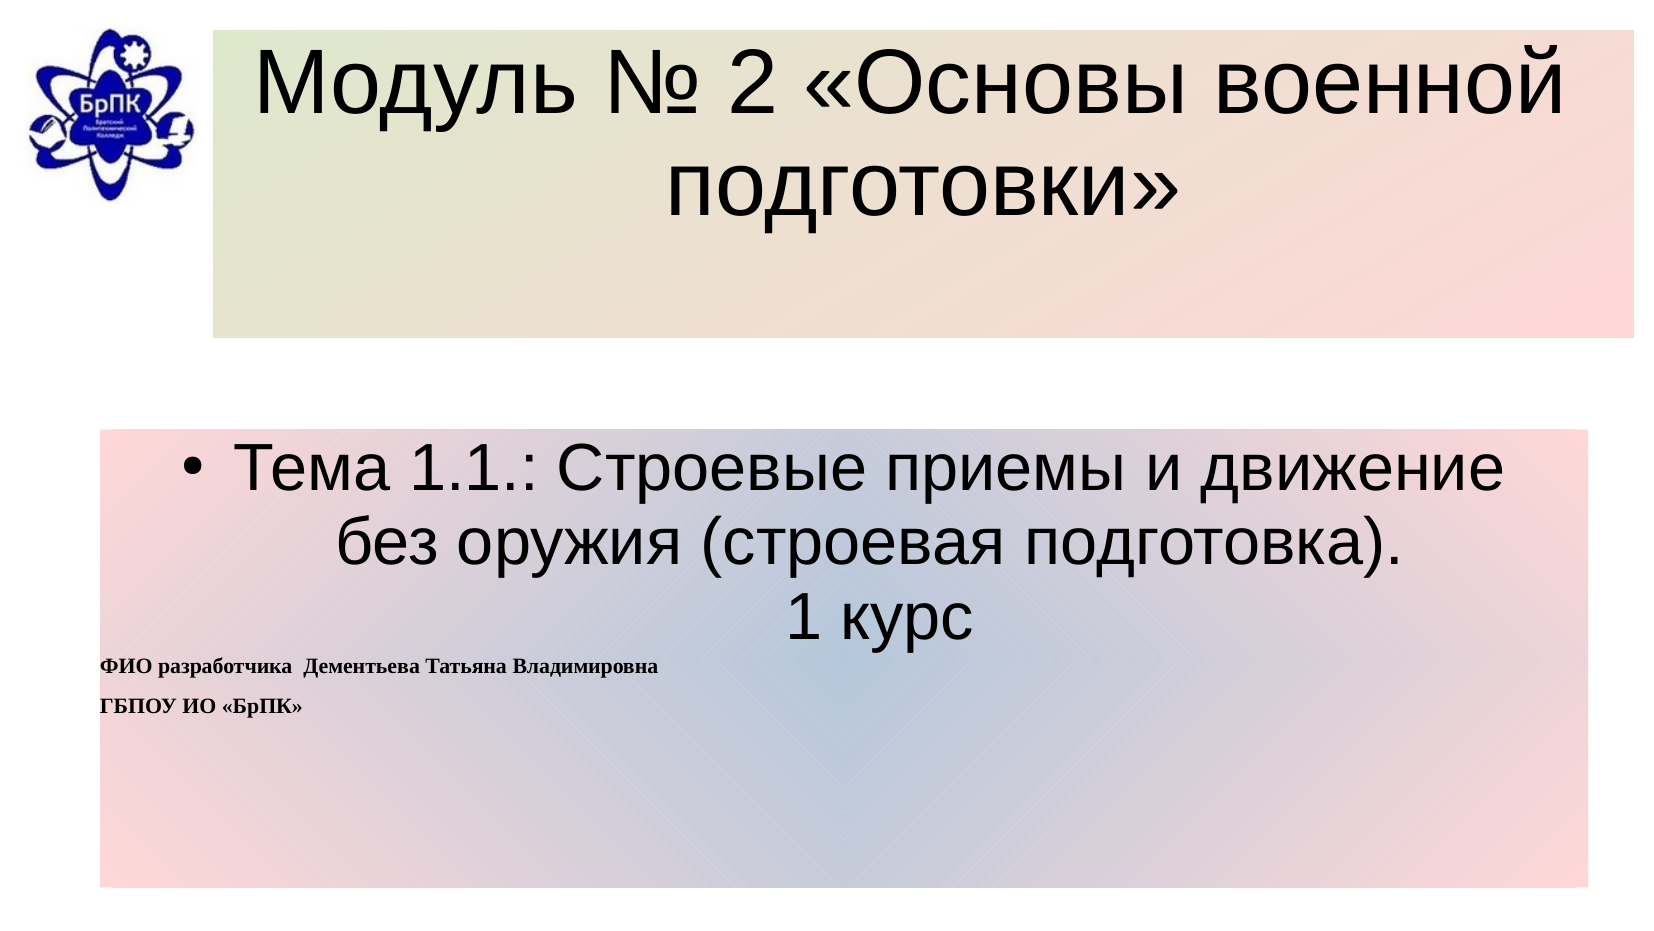

# Модуль № 2 «Основы военной подготовки»
Тема 1.1.: Строевые приемы и движение
без оружия (строевая подготовка).
1 курс
ФИО разработчика Дементьева Татьяна Владимировна
ГБПОУ ИО «БрПК»